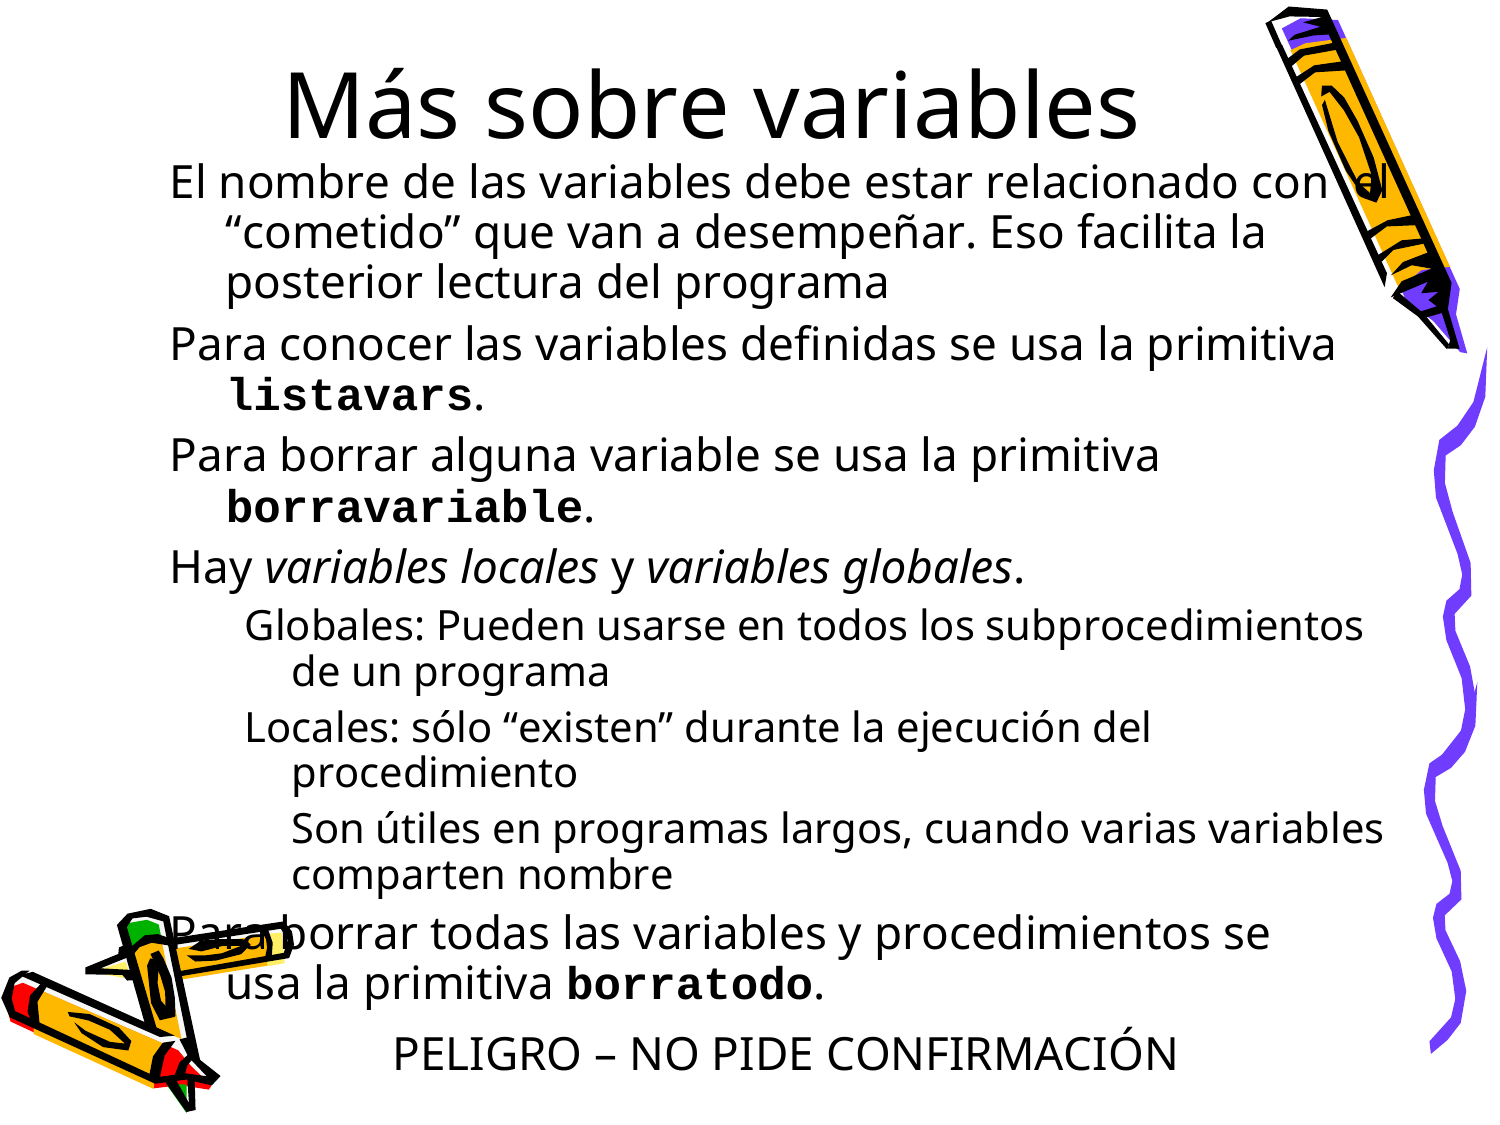

# Más sobre variables
El nombre de las variables debe estar relacionado con el “cometido” que van a desempeñar. Eso facilita la posterior lectura del programa
Para conocer las variables definidas se usa la primitiva listavars.
Para borrar alguna variable se usa la primitiva borravariable.
Hay variables locales y variables globales.
Globales: Pueden usarse en todos los subprocedimientos de un programa
Locales: sólo “existen” durante la ejecución del procedimiento
	Son útiles en programas largos, cuando varias variables comparten nombre
Para borrar todas las variables y procedimientos se 	usa la primitiva borratodo.
PELIGRO – NO PIDE CONFIRMACIÓN